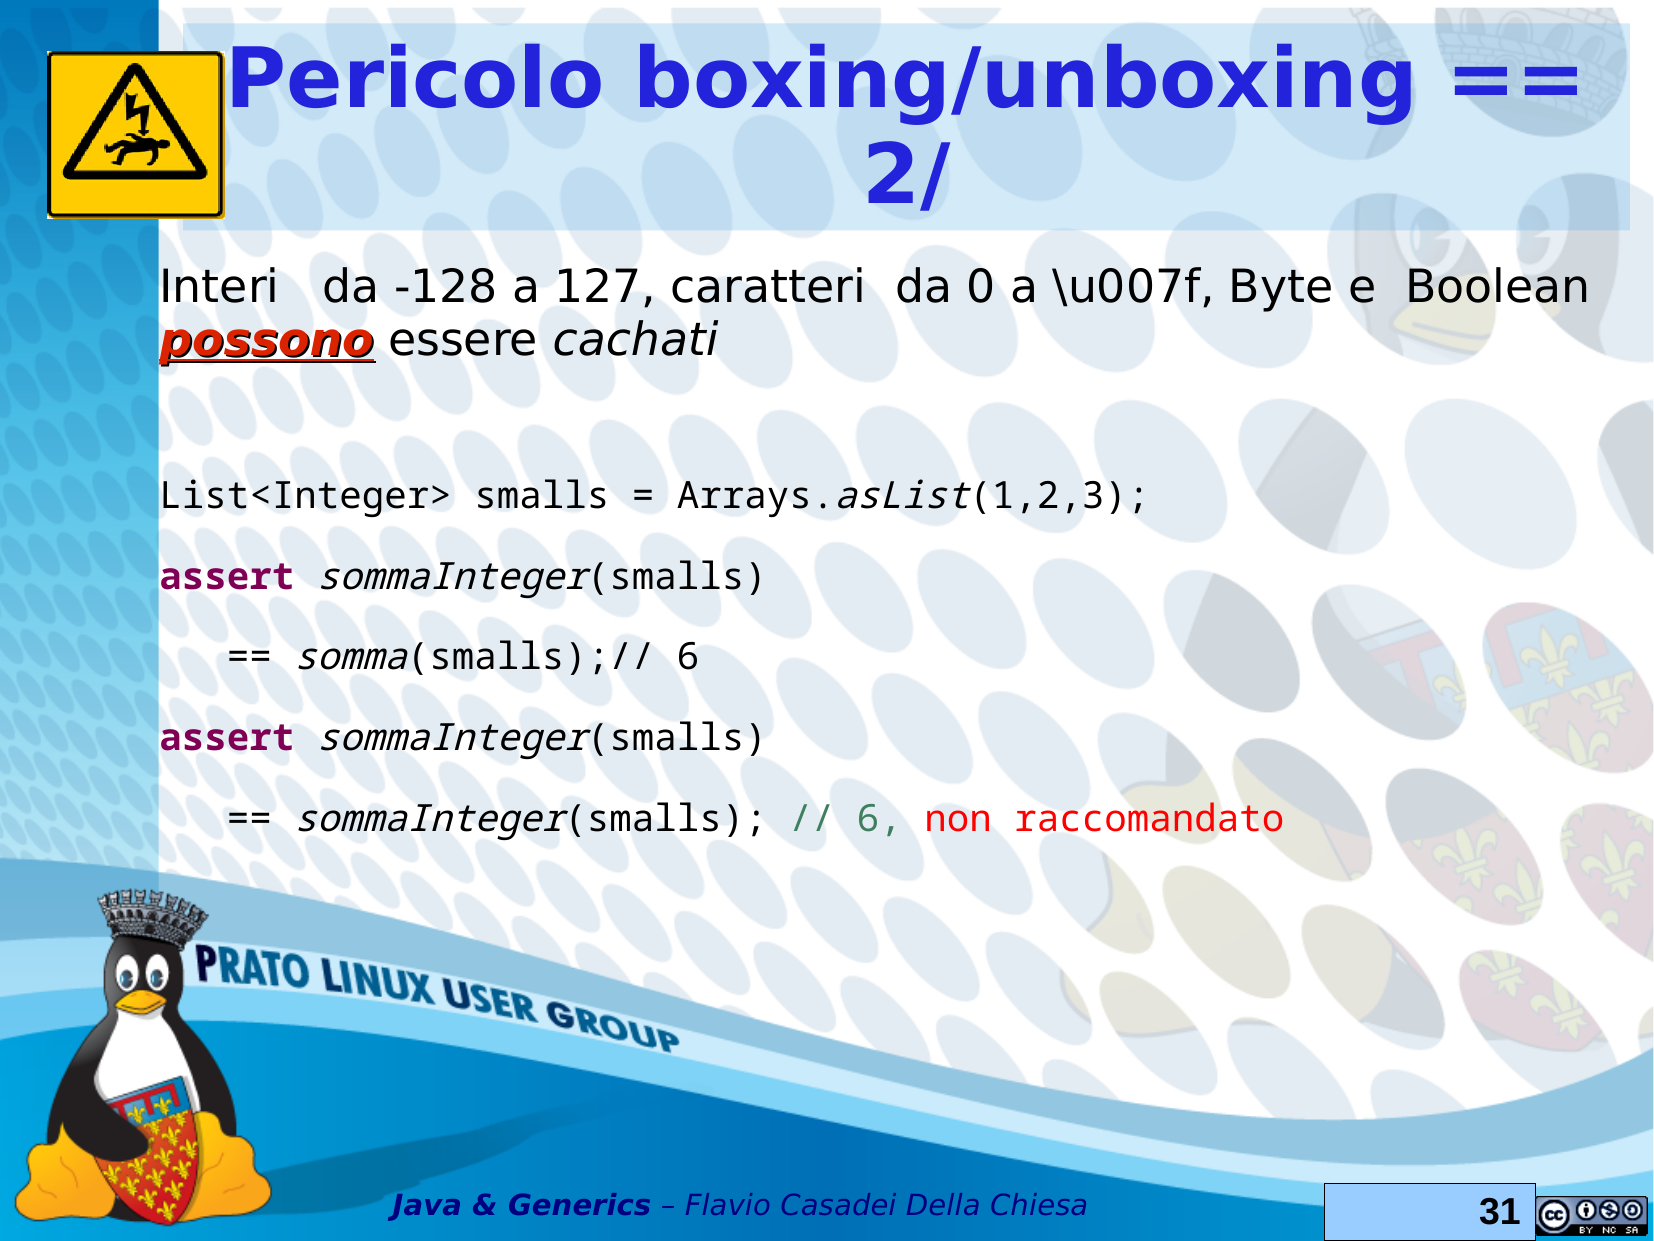

# Pericolo boxing/unboxing == 2/
Interi da -128 a 127, caratteri da 0 a \u007f, Byte e Boolean possono essere cachati
List<Integer> smalls = Arrays.asList(1,2,3);
assert sommaInteger(smalls)
 == somma(smalls);// 6
assert sommaInteger(smalls)
 == sommaInteger(smalls); // 6, non raccomandato